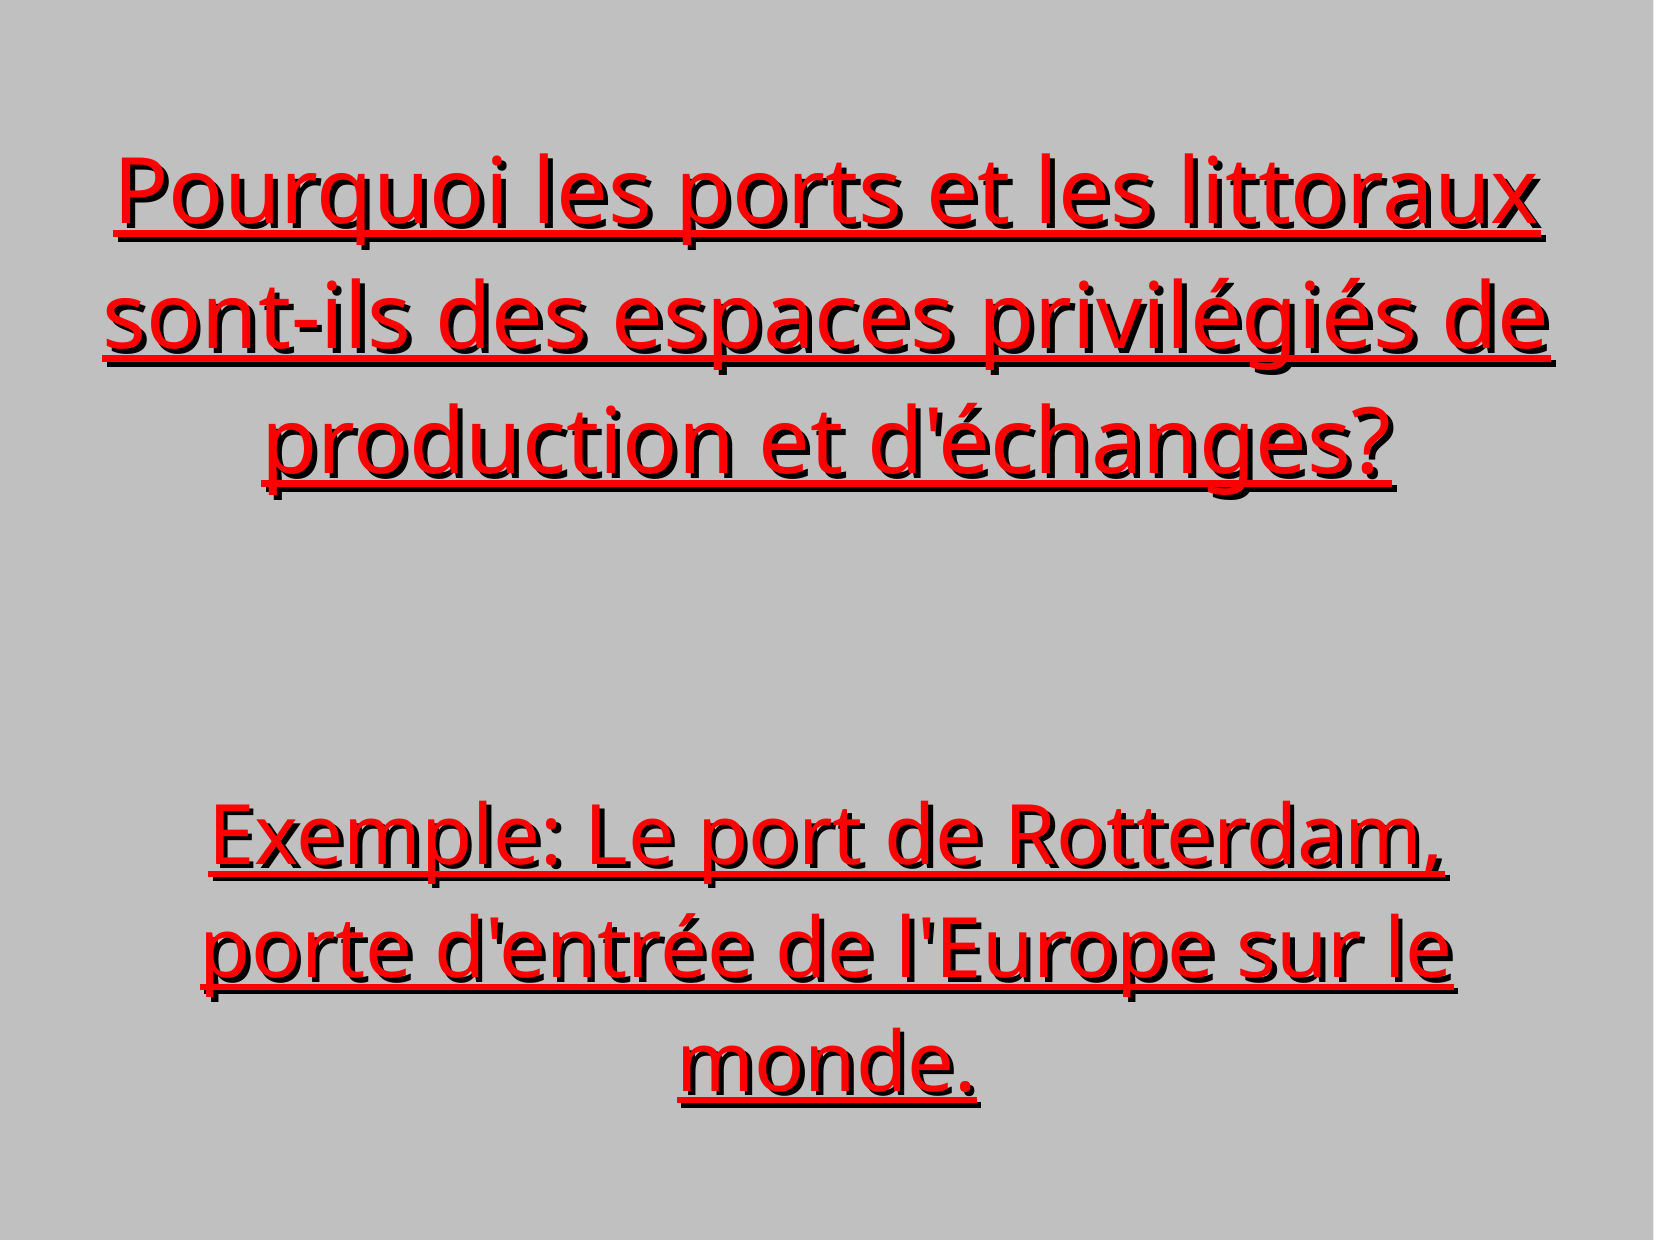

Pourquoi les ports et les littoraux sont-ils des espaces privilégiés de production et d'échanges?
Exemple: Le port de Rotterdam, porte d'entrée de l'Europe sur le monde.